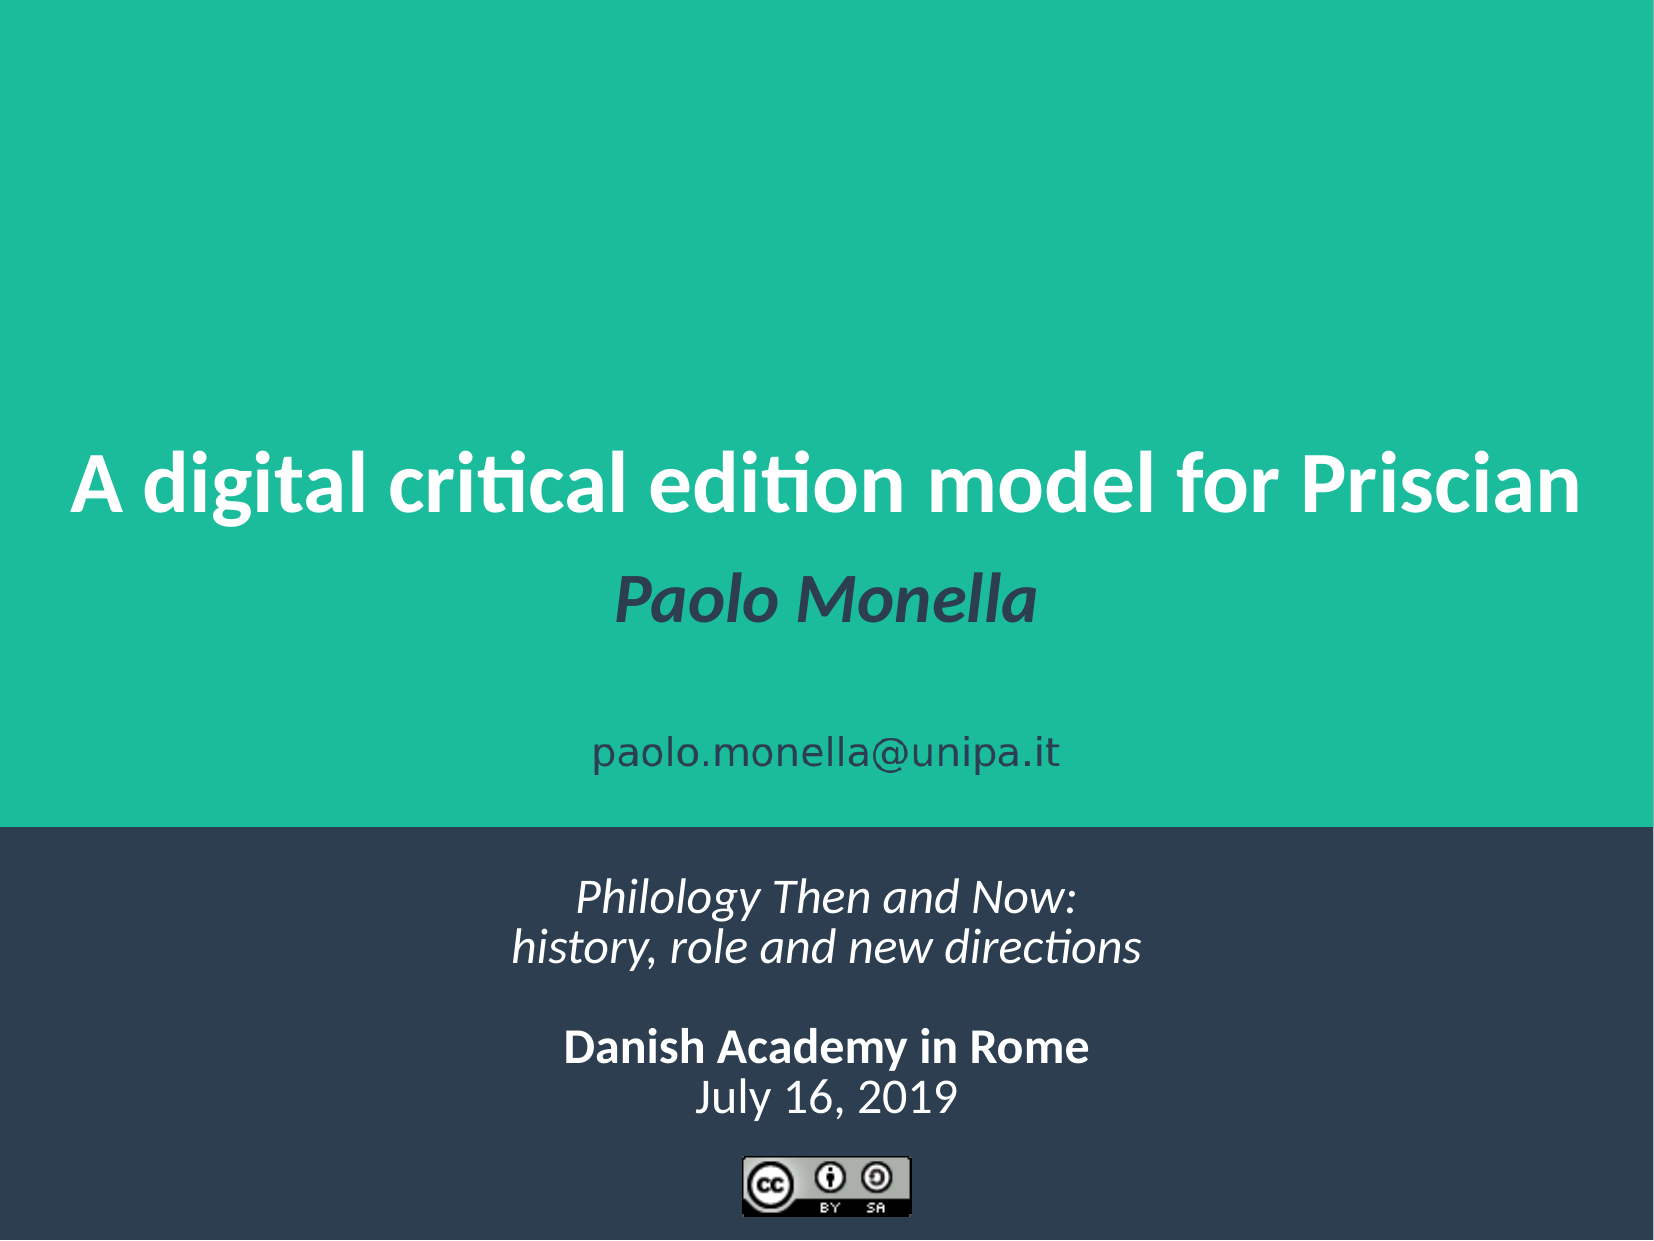

# A digital critical edition model for Priscian Paolo Monella
Philology Then and Now:
history, role and new directions
Danish Academy in Rome
July 16, 2019